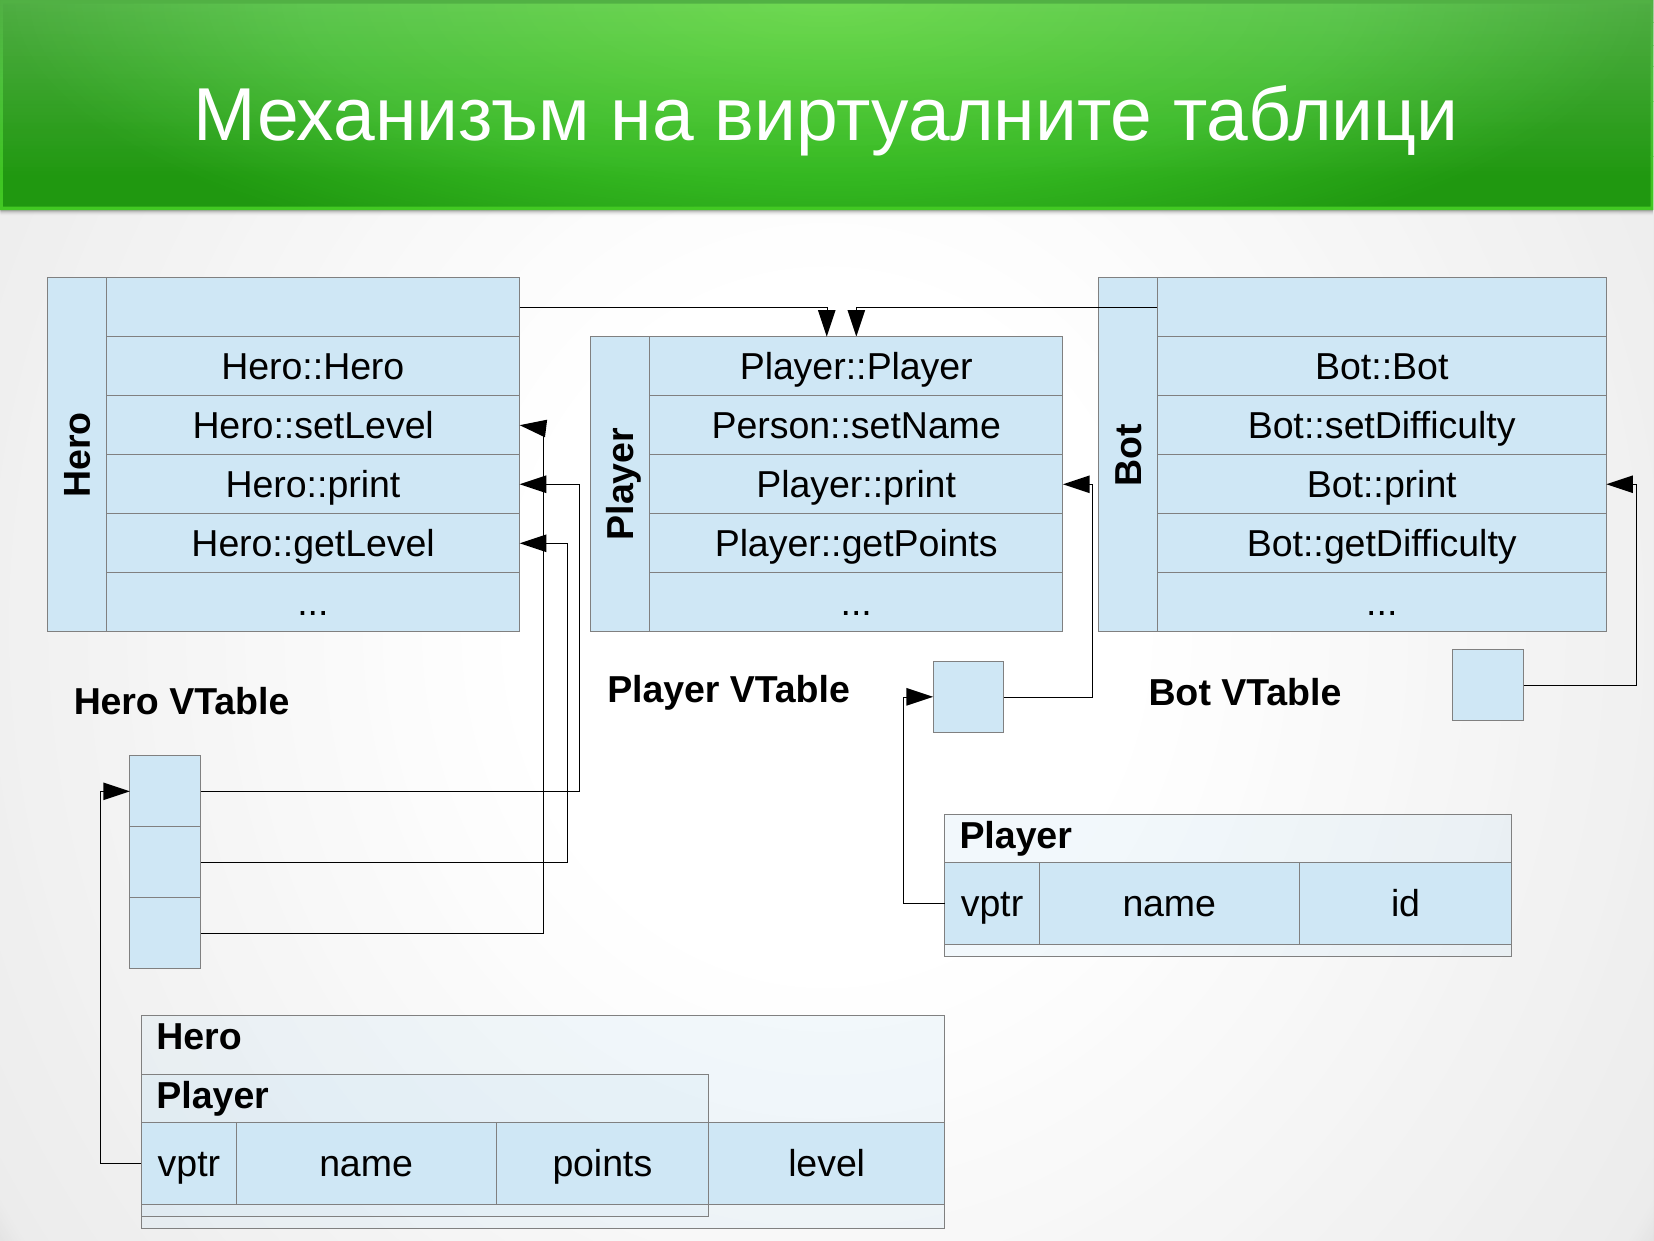

# Механизъм на виртуалните таблици
Hero::Hero
Player::Player
Person::setName
Player
Player::print
Player::getPoints
...
Bot::Bot
Hero::setLevel
Bot::setDifficulty
Hero
Bot
Hero::print
Bot::print
Hero::getLevel
Bot::getDifficulty
...
...
Player VTable
Bot VTable
Hero VTable
Player
vptr
name
id
Hero
Player
vptr
name
points
level